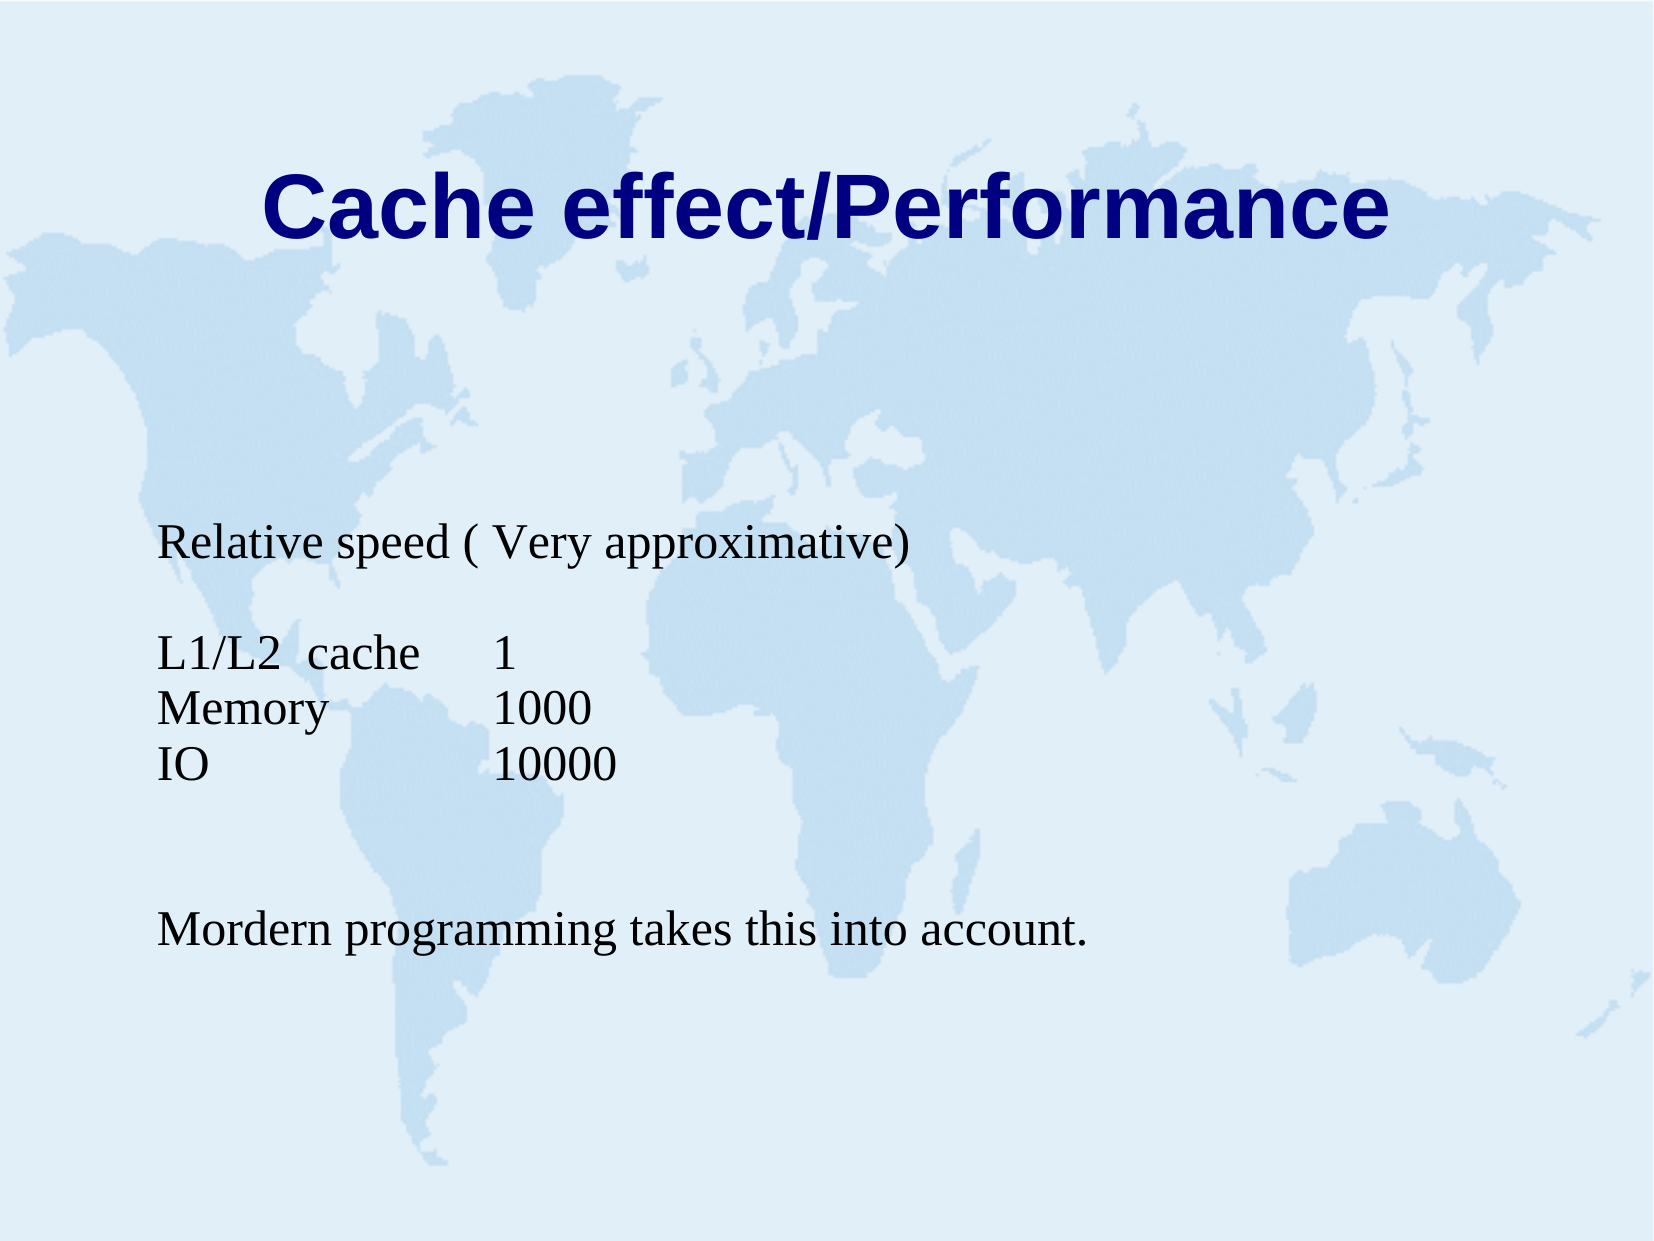

# Cache effect/Performance
Relative speed ( Very approximative)
L1/L2 cache 	1
Memory 			1000
IO 		10000
Mordern programming takes this into account.